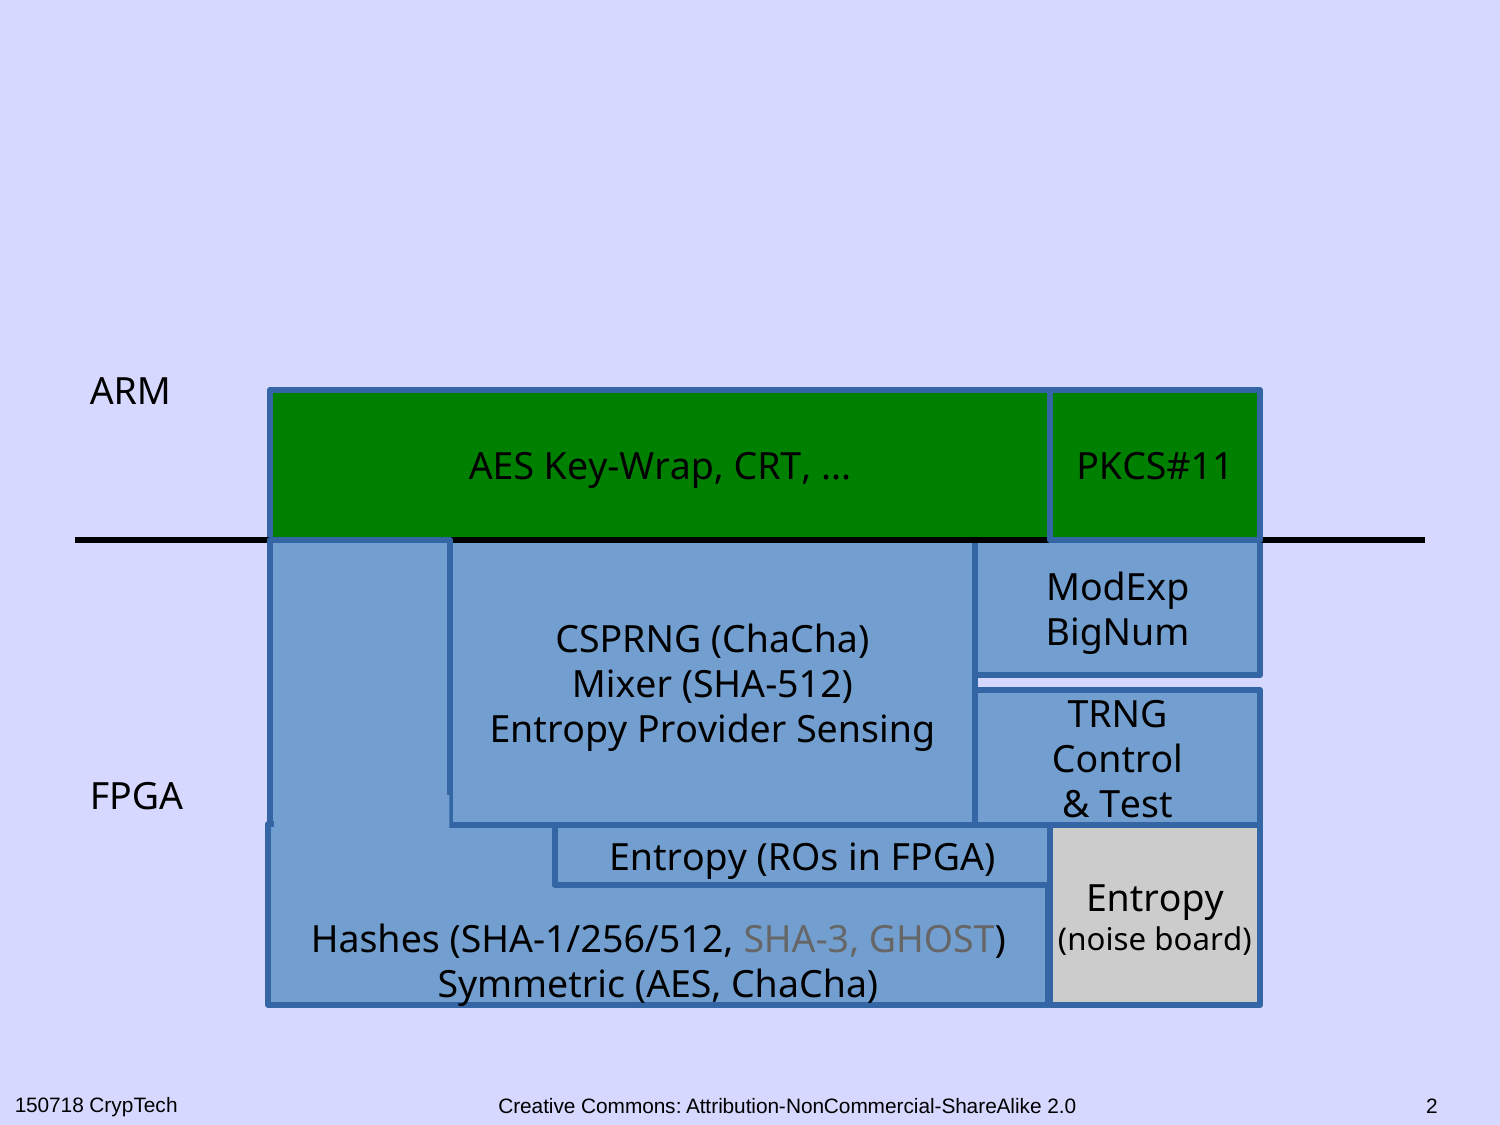

ARM
AES Key-Wrap, CRT, ...
PKCS#11
CSPRNG (ChaCha)
Mixer (SHA-512)
Entropy Provider Sensing
ModExp
BigNum
TRNG
Control
& Test
FPGA
Hashes (SHA-1/256/512, SHA-3, GHOST)
Symmetric (AES, ChaCha)
Entropy (ROs in FPGA)
Entropy
(noise board)
150718 CrypTech
Creative Commons: Attribution-NonCommercial-ShareAlike 2.0
2